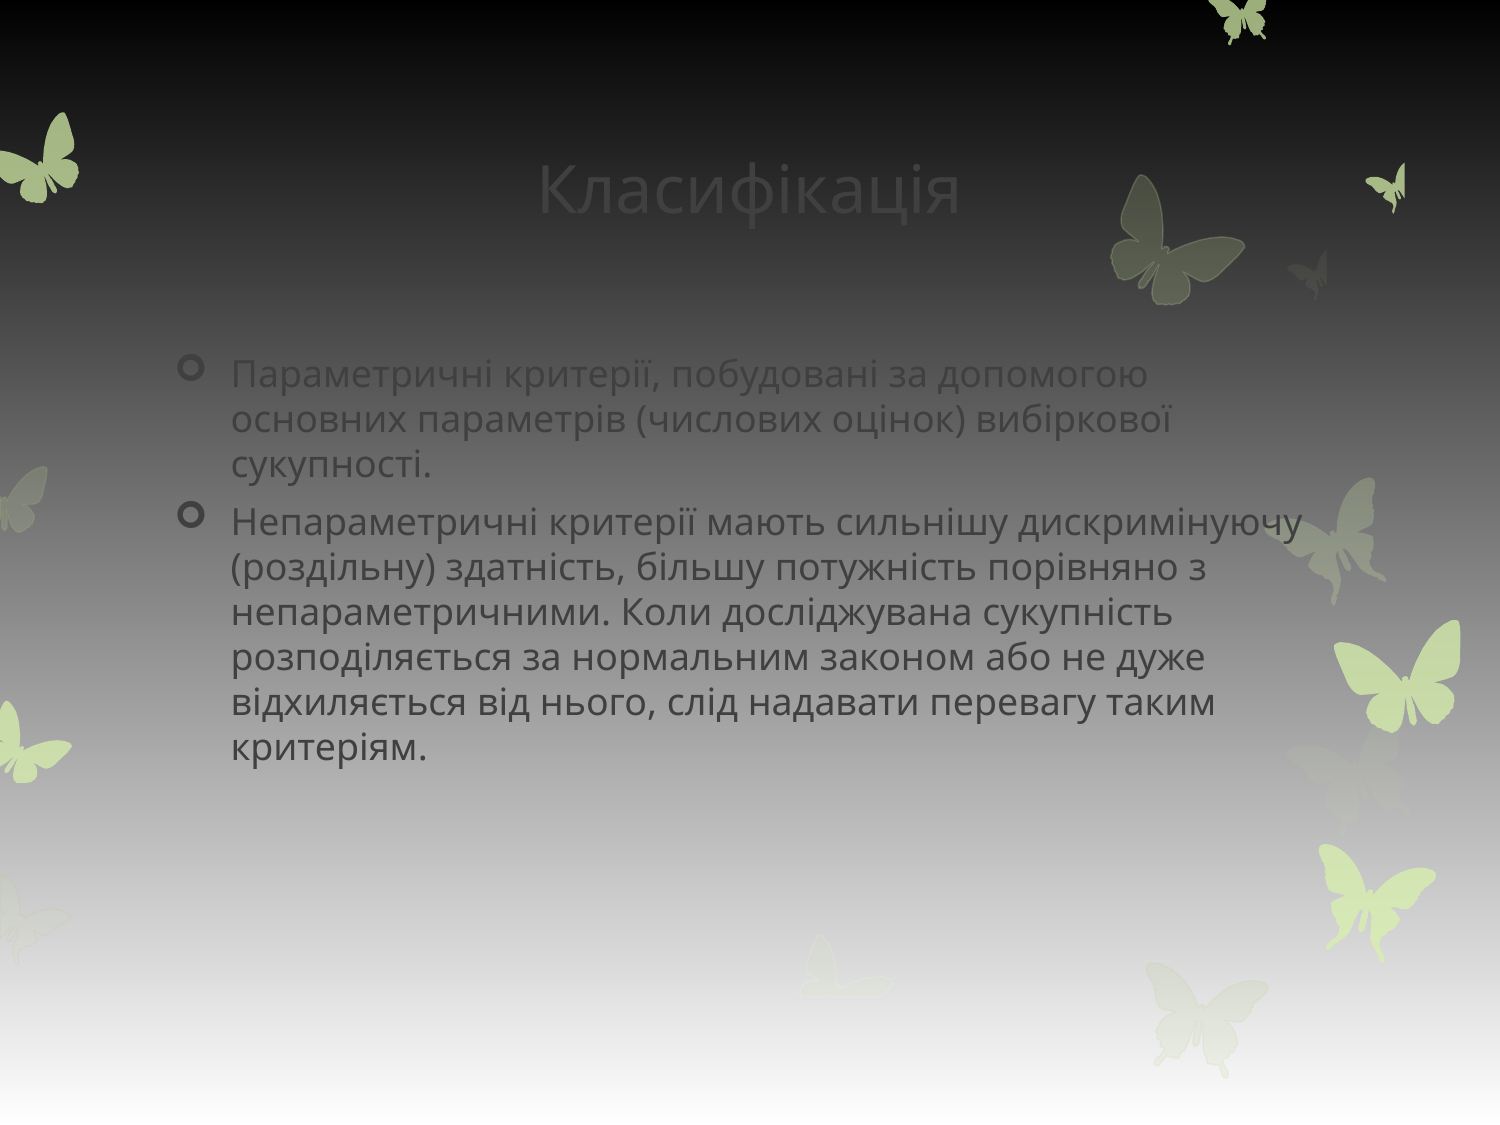

# Класифікація
Параметричні критерії, побудовані за допомогою основних параметрів (числових оцінок) вибіркової сукупності.
Непараметричні критерії мають сильнішу дискримінуючу (роздільну) здатність, більшу потужність порівняно з непараметричними. Коли досліджувана сукупність розподіляється за нормальним законом або не дуже відхиляється від нього, слід надавати перевагу таким критеріям.